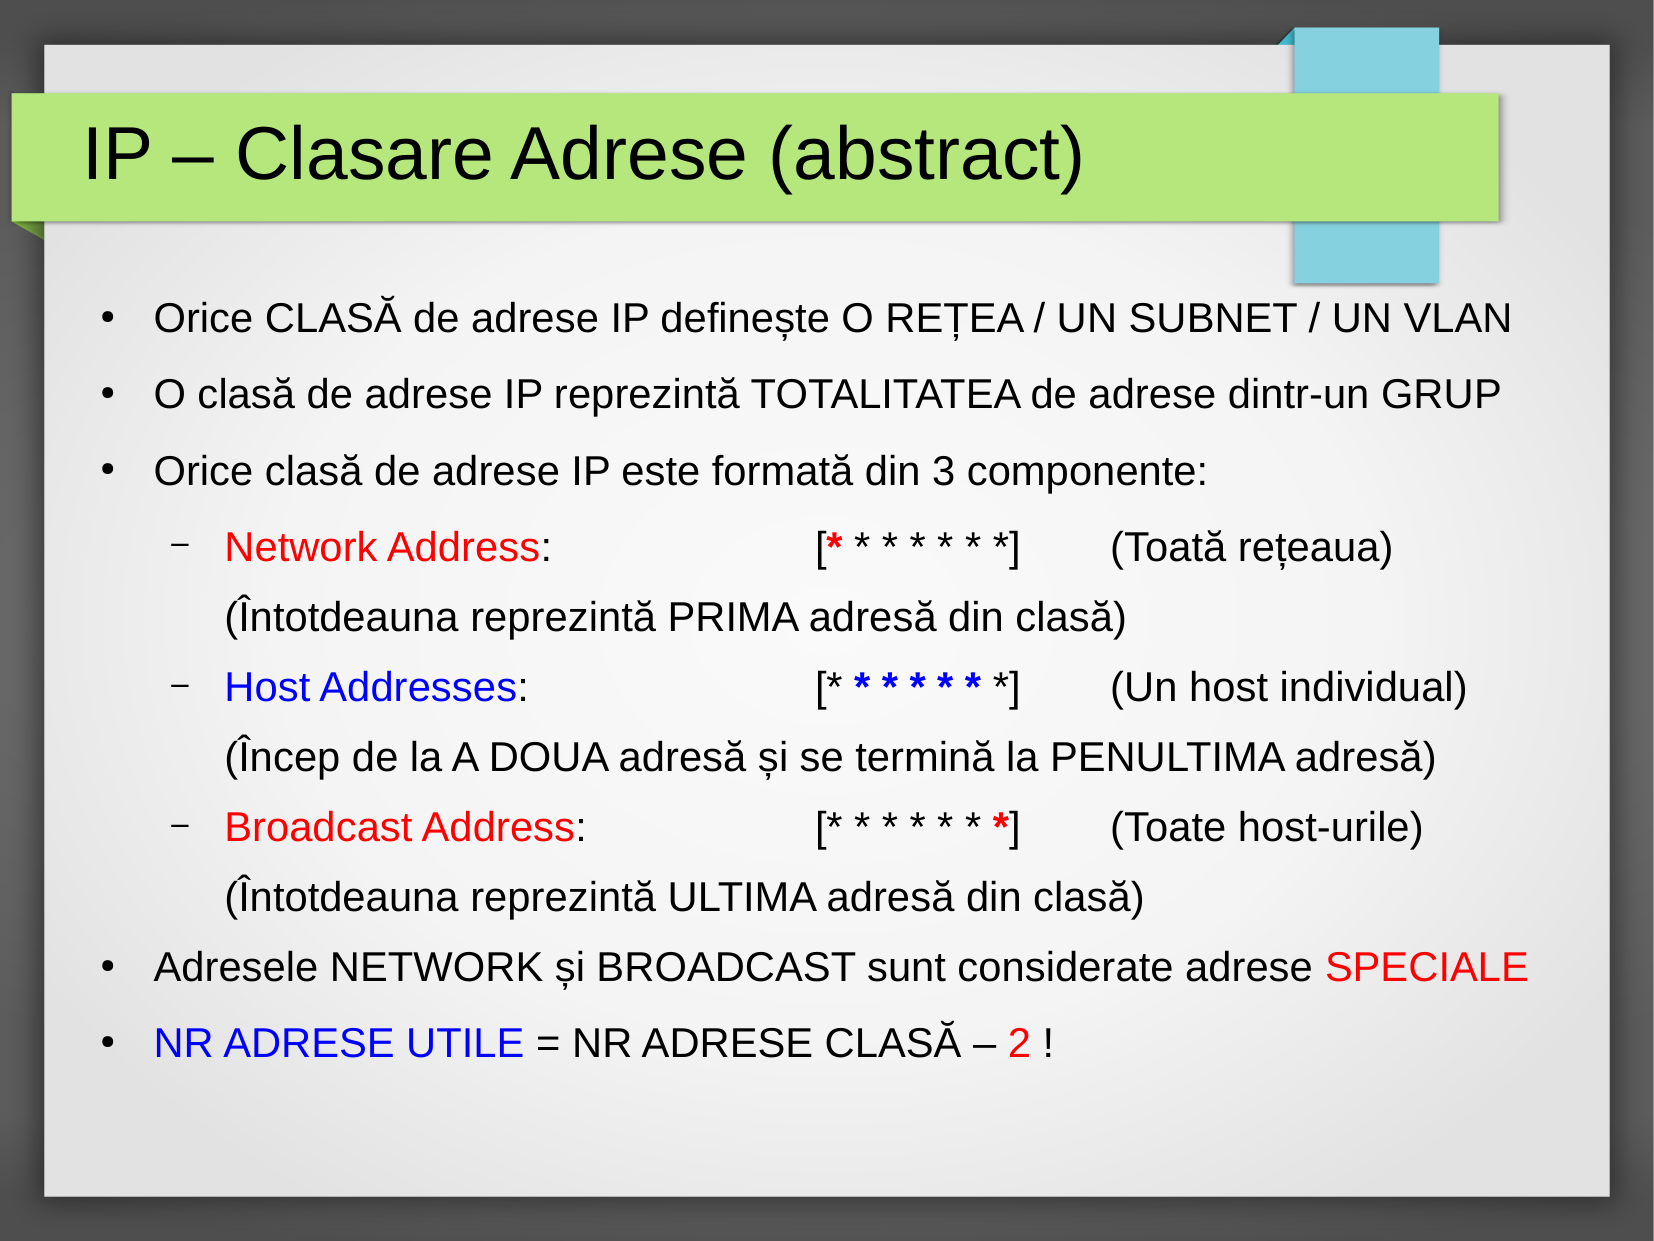

# IP – Clasare Adrese (abstract)
Orice CLASĂ de adrese IP definește O REȚEA / UN SUBNET / UN VLAN
O clasă de adrese IP reprezintă TOTALITATEA de adrese dintr-un GRUP
Orice clasă de adrese IP este formată din 3 componente:
Network Address: 				[* * * * * * *]		(Toată rețeaua)
(Întotdeauna reprezintă PRIMA adresă din clasă)
Host Addresses:				[* * * * * * *]		(Un host individual)
(Încep de la A DOUA adresă și se termină la PENULTIMA adresă)
Broadcast Address:				[* * * * * * *]		(Toate host-urile)
(Întotdeauna reprezintă ULTIMA adresă din clasă)
Adresele NETWORK și BROADCAST sunt considerate adrese SPECIALE
NR ADRESE UTILE = NR ADRESE CLASĂ – 2 !